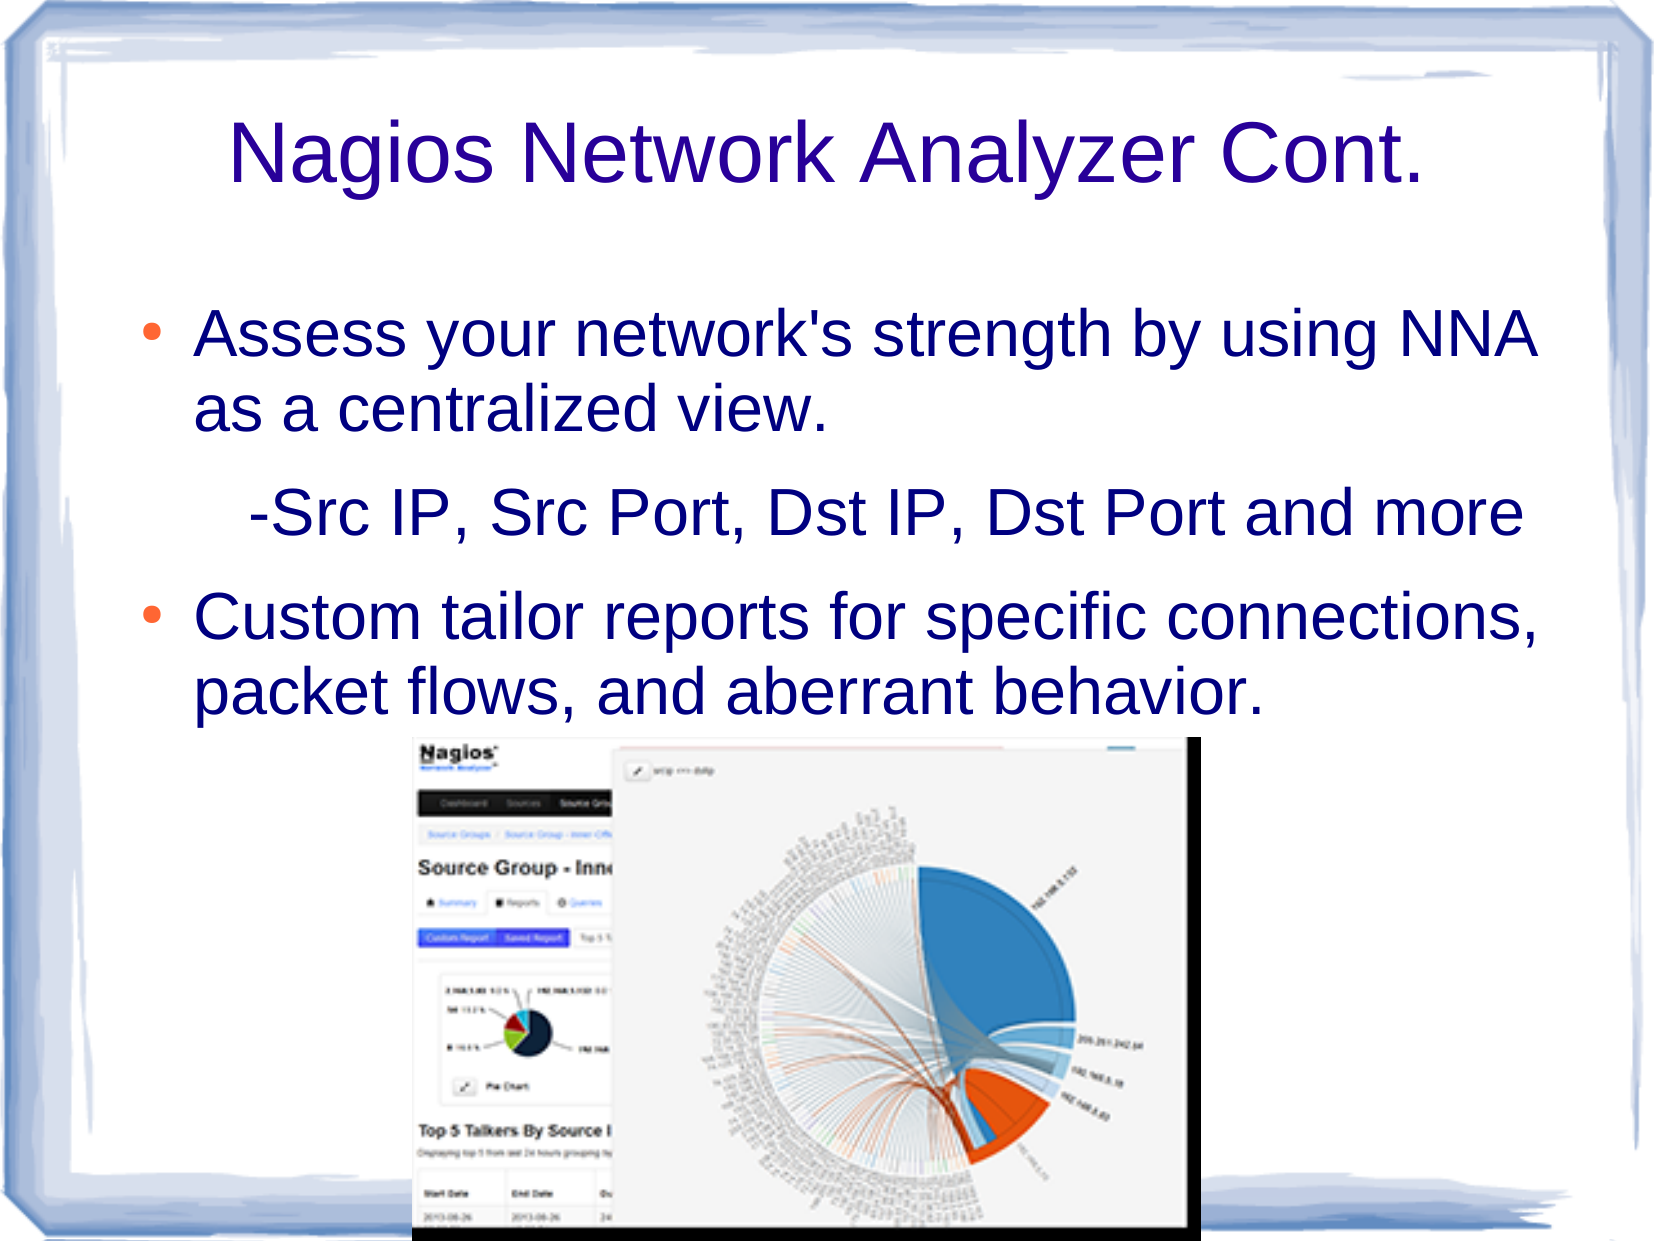

# Nagios Network Analyzer Cont.
Assess your network's strength by using NNA as a centralized view.
 -Src IP, Src Port, Dst IP, Dst Port and more
Custom tailor reports for specific connections, packet flows, and aberrant behavior.